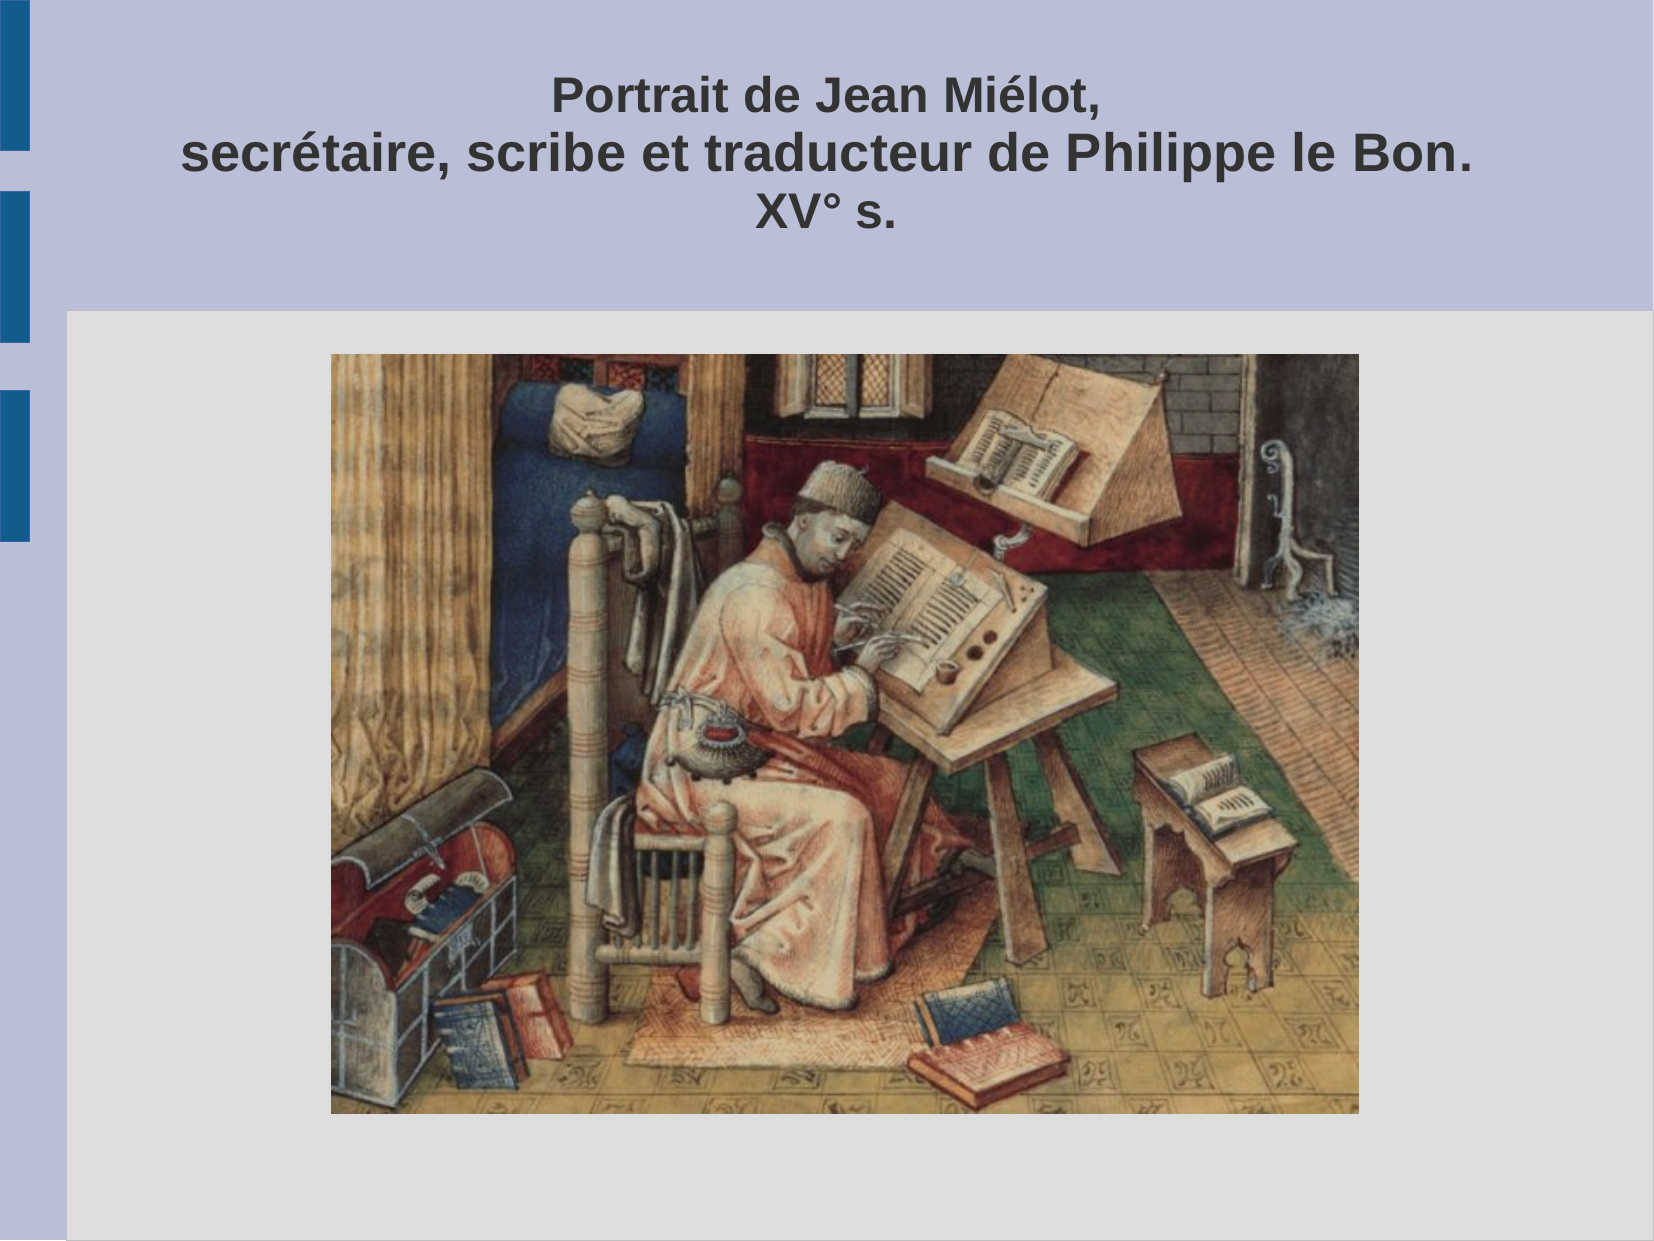

# Portrait de Jean Miélot, secrétaire, scribe et traducteur de Philippe le Bon. XV° s.